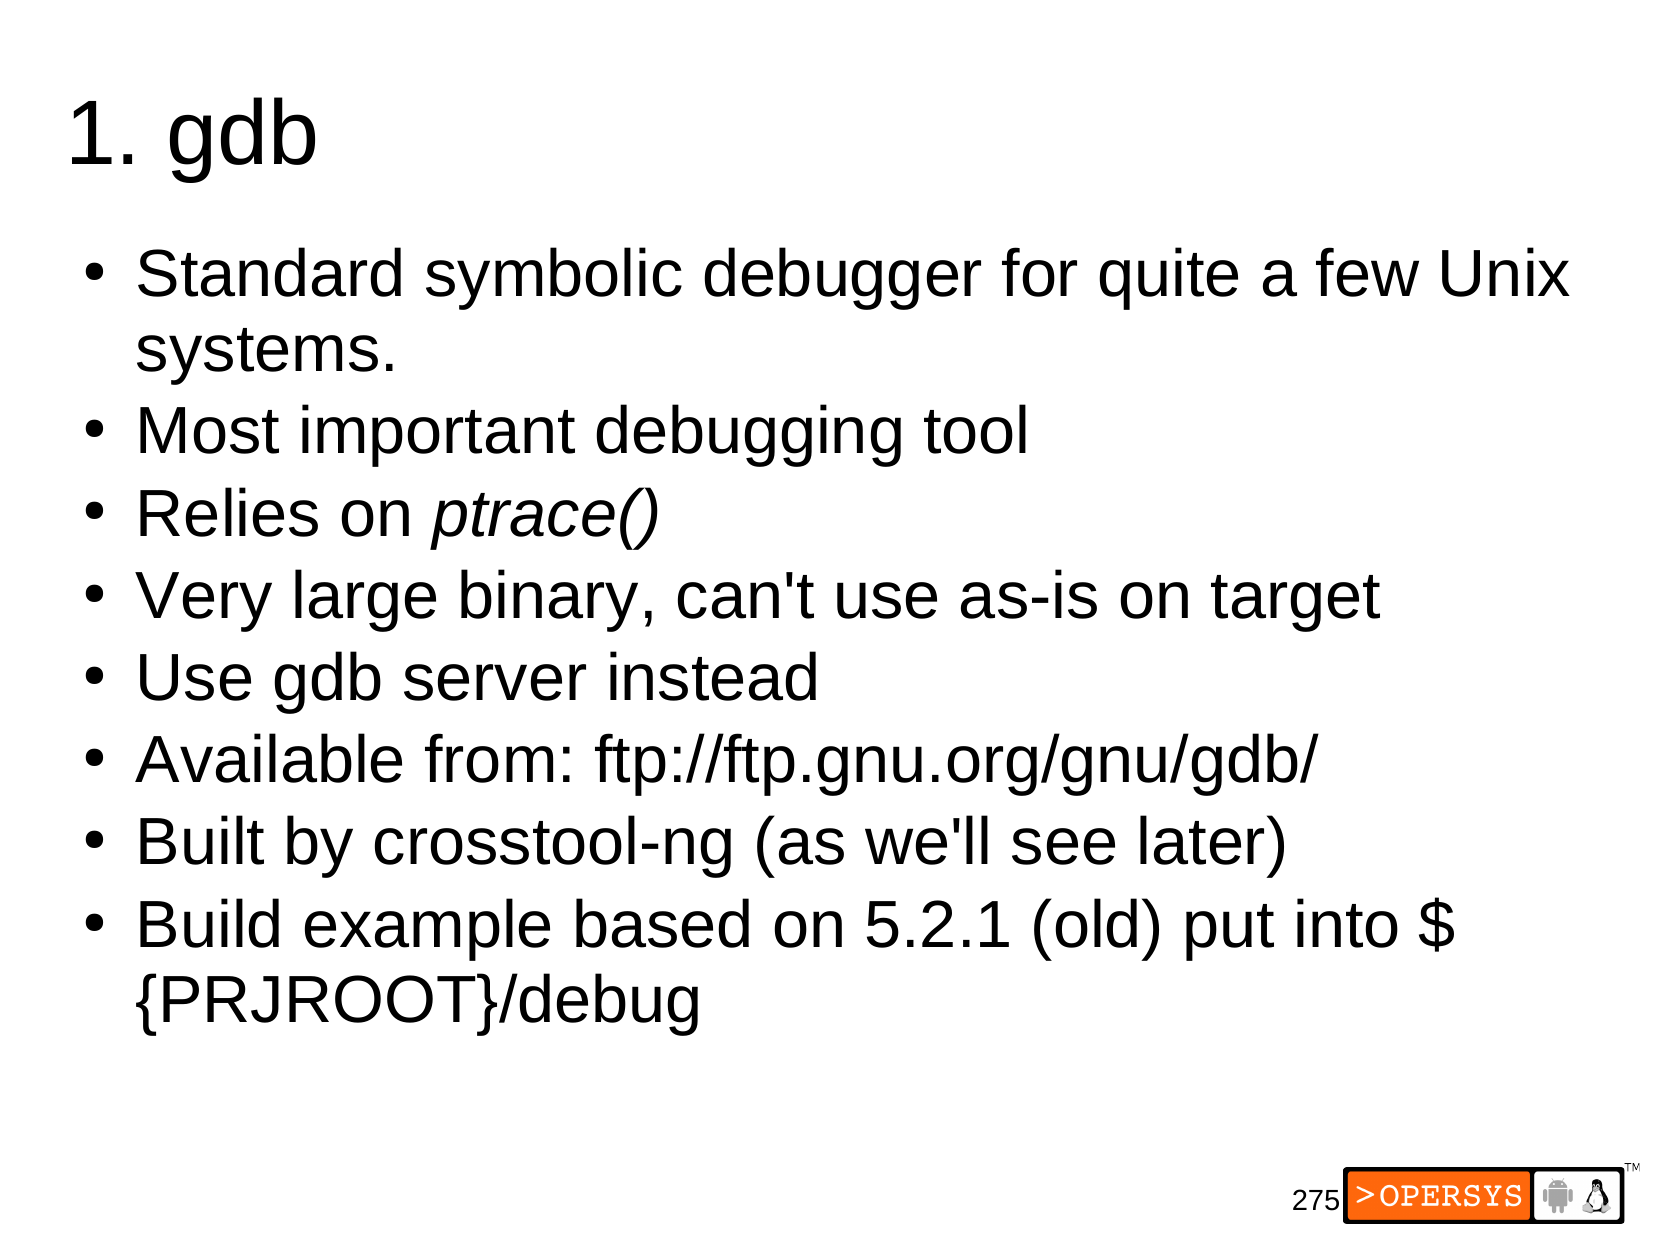

# 1. gdb
Standard symbolic debugger for quite a few Unix systems.
Most important debugging tool
Relies on ptrace()
Very large binary, can't use as-is on target
Use gdb server instead
Available from: ftp://ftp.gnu.org/gnu/gdb/
Built by crosstool-ng (as we'll see later)
Build example based on 5.2.1 (old) put into ${PRJROOT}/debug